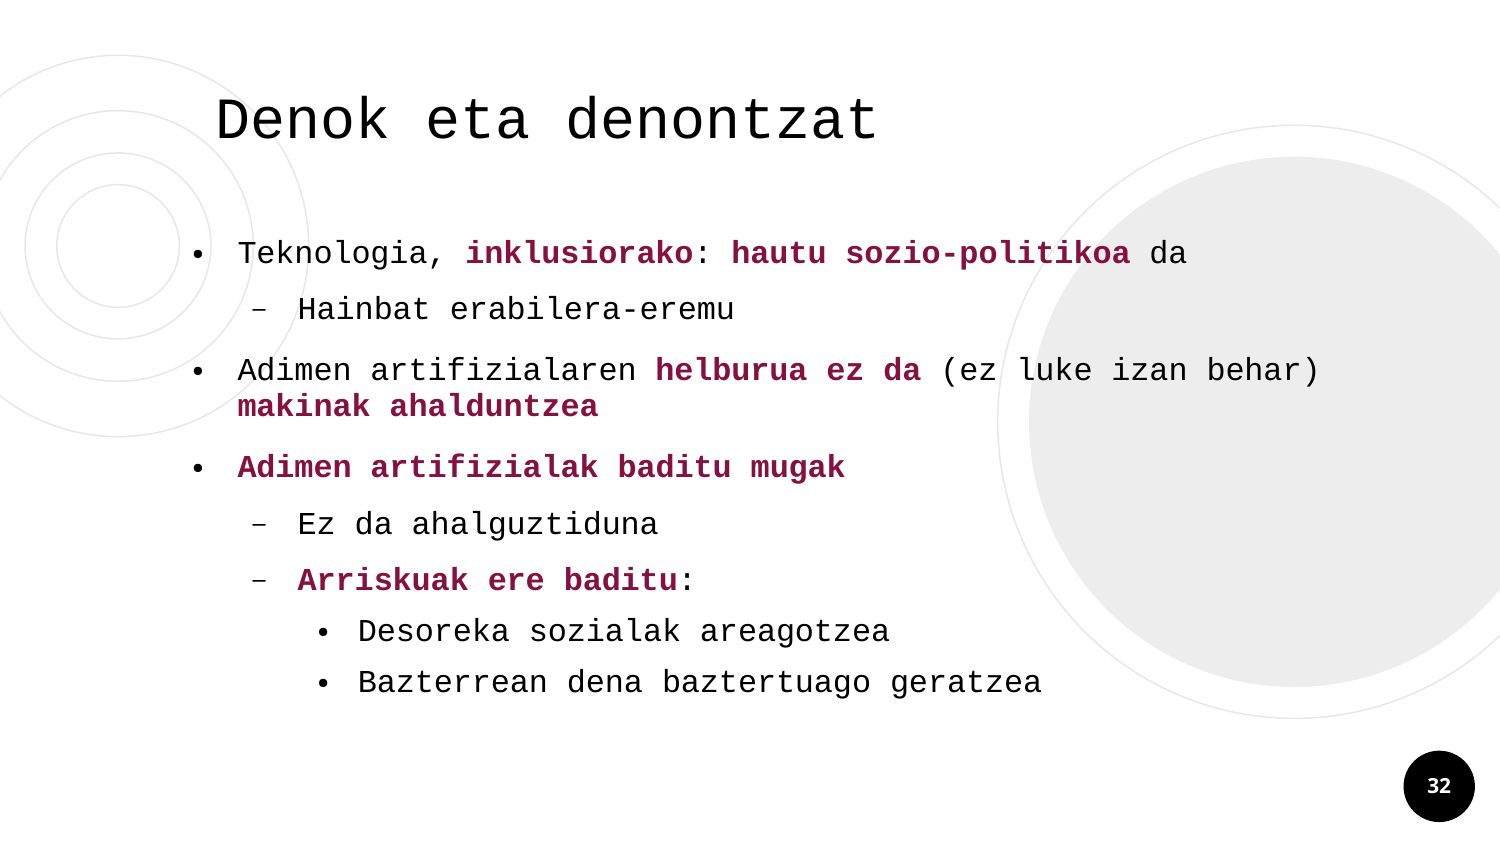

Denok eta denontzat
# Teknologia, inklusiorako: hautu sozio-politikoa da
Hainbat erabilera-eremu
Adimen artifizialaren helburua ez da (ez luke izan behar) makinak ahalduntzea
Adimen artifizialak baditu mugak
Ez da ahalguztiduna
Arriskuak ere baditu:
Desoreka sozialak areagotzea
Bazterrean dena baztertuago geratzea